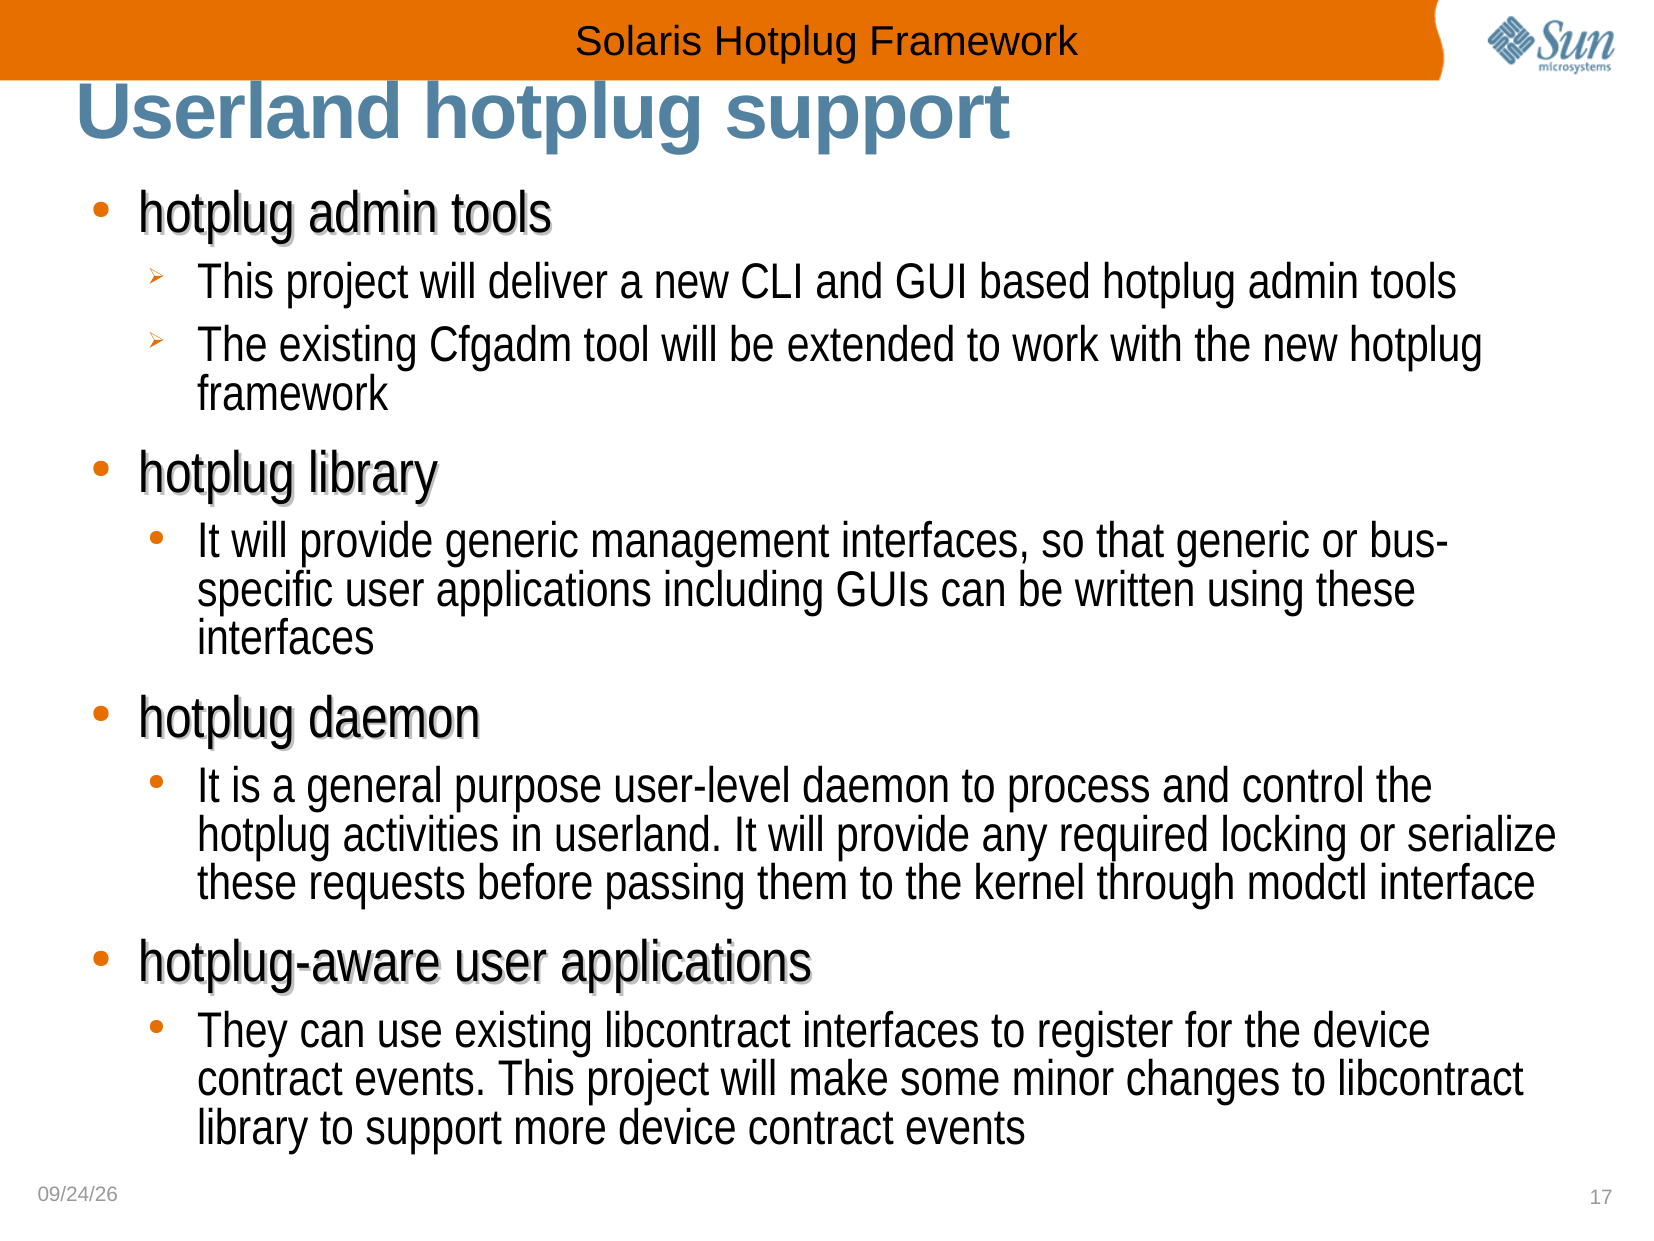

# Userland hotplug support
hotplug admin tools
This project will deliver a new CLI and GUI based hotplug admin tools
The existing Cfgadm tool will be extended to work with the new hotplug framework
hotplug library
It will provide generic management interfaces, so that generic or bus-specific user applications including GUIs can be written using these interfaces
hotplug daemon
It is a general purpose user-level daemon to process and control the hotplug activities in userland. It will provide any required locking or serialize these requests before passing them to the kernel through modctl interface
hotplug-aware user applications
They can use existing libcontract interfaces to register for the device contract events. This project will make some minor changes to libcontract library to support more device contract events
17